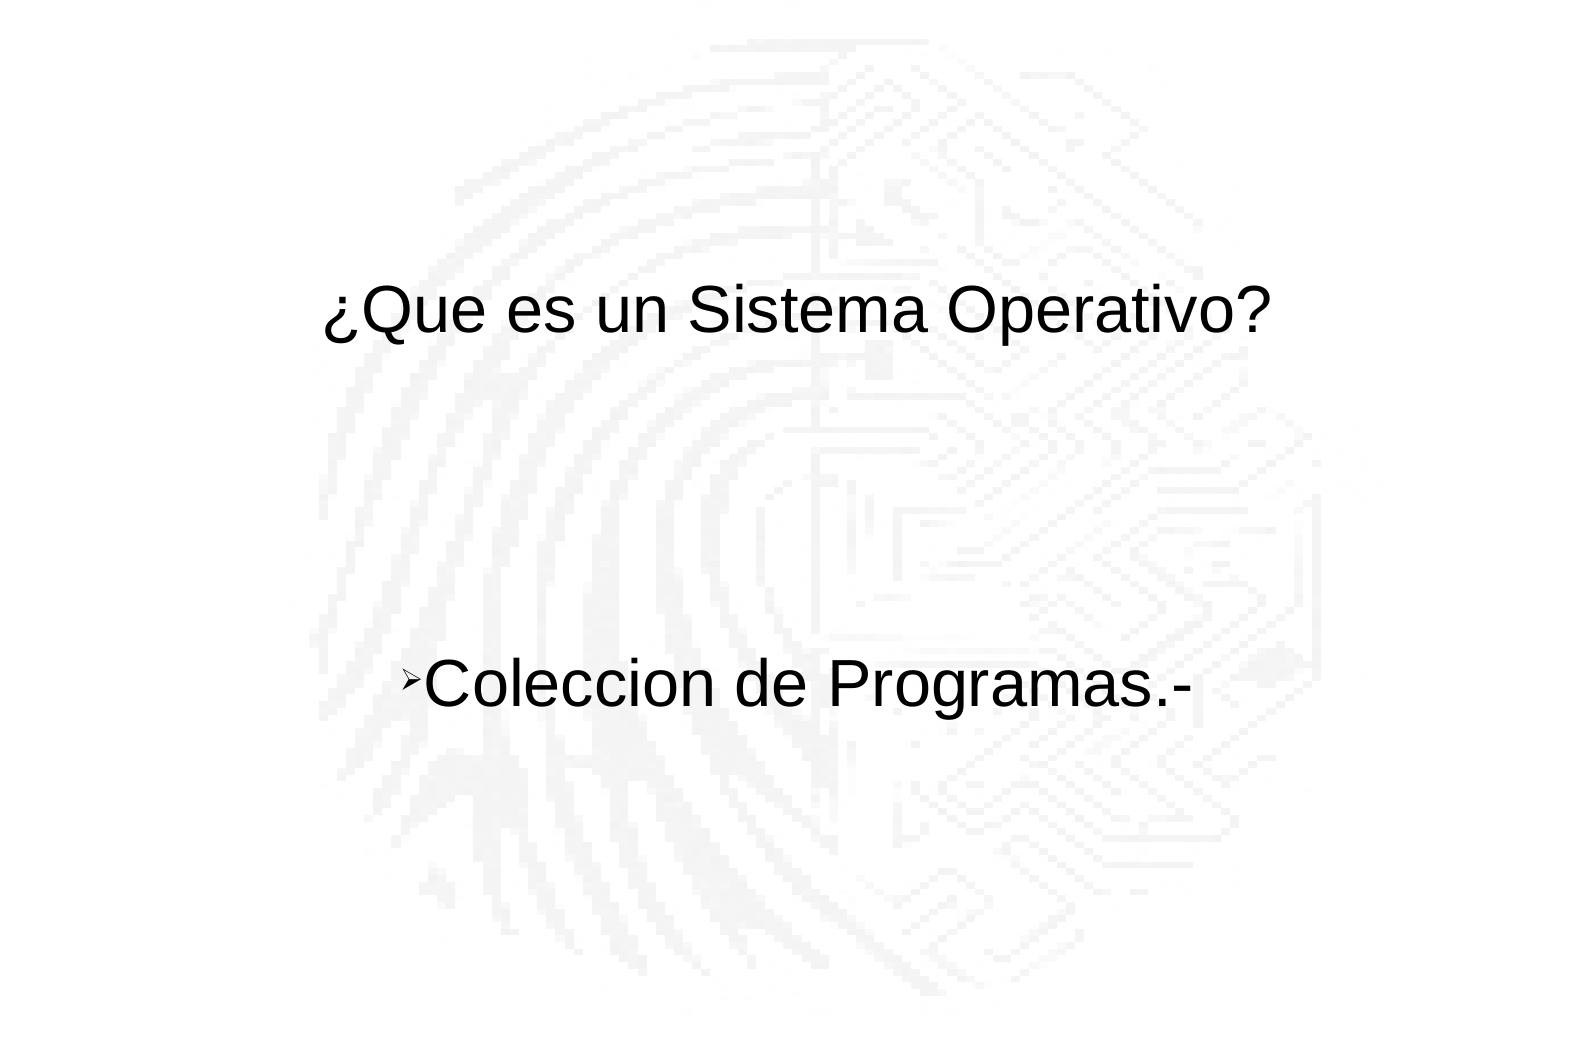

# ¿Que es un Sistema Operativo?
Coleccion de Programas.-